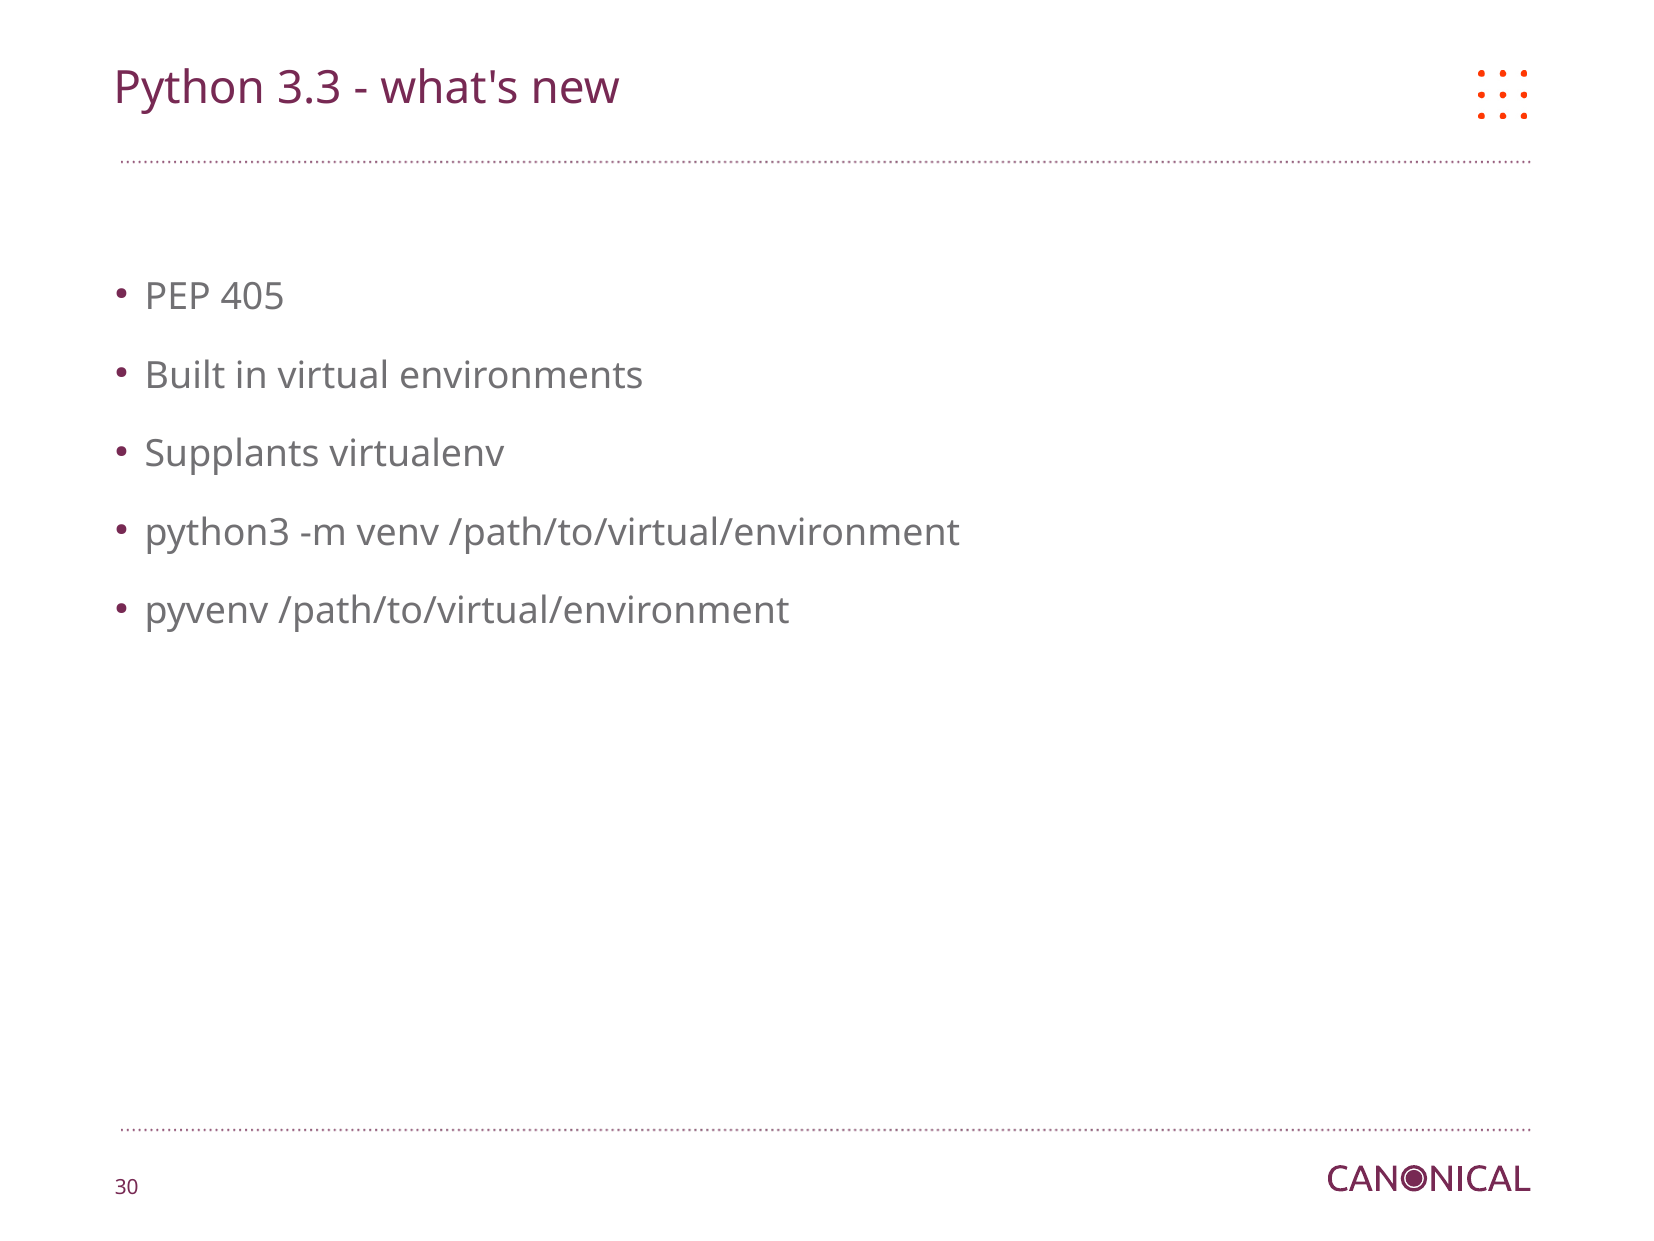

# Python 3.3 - what's new
PEP 405
Built in virtual environments
Supplants virtualenv
python3 -m venv /path/to/virtual/environment
pyvenv /path/to/virtual/environment